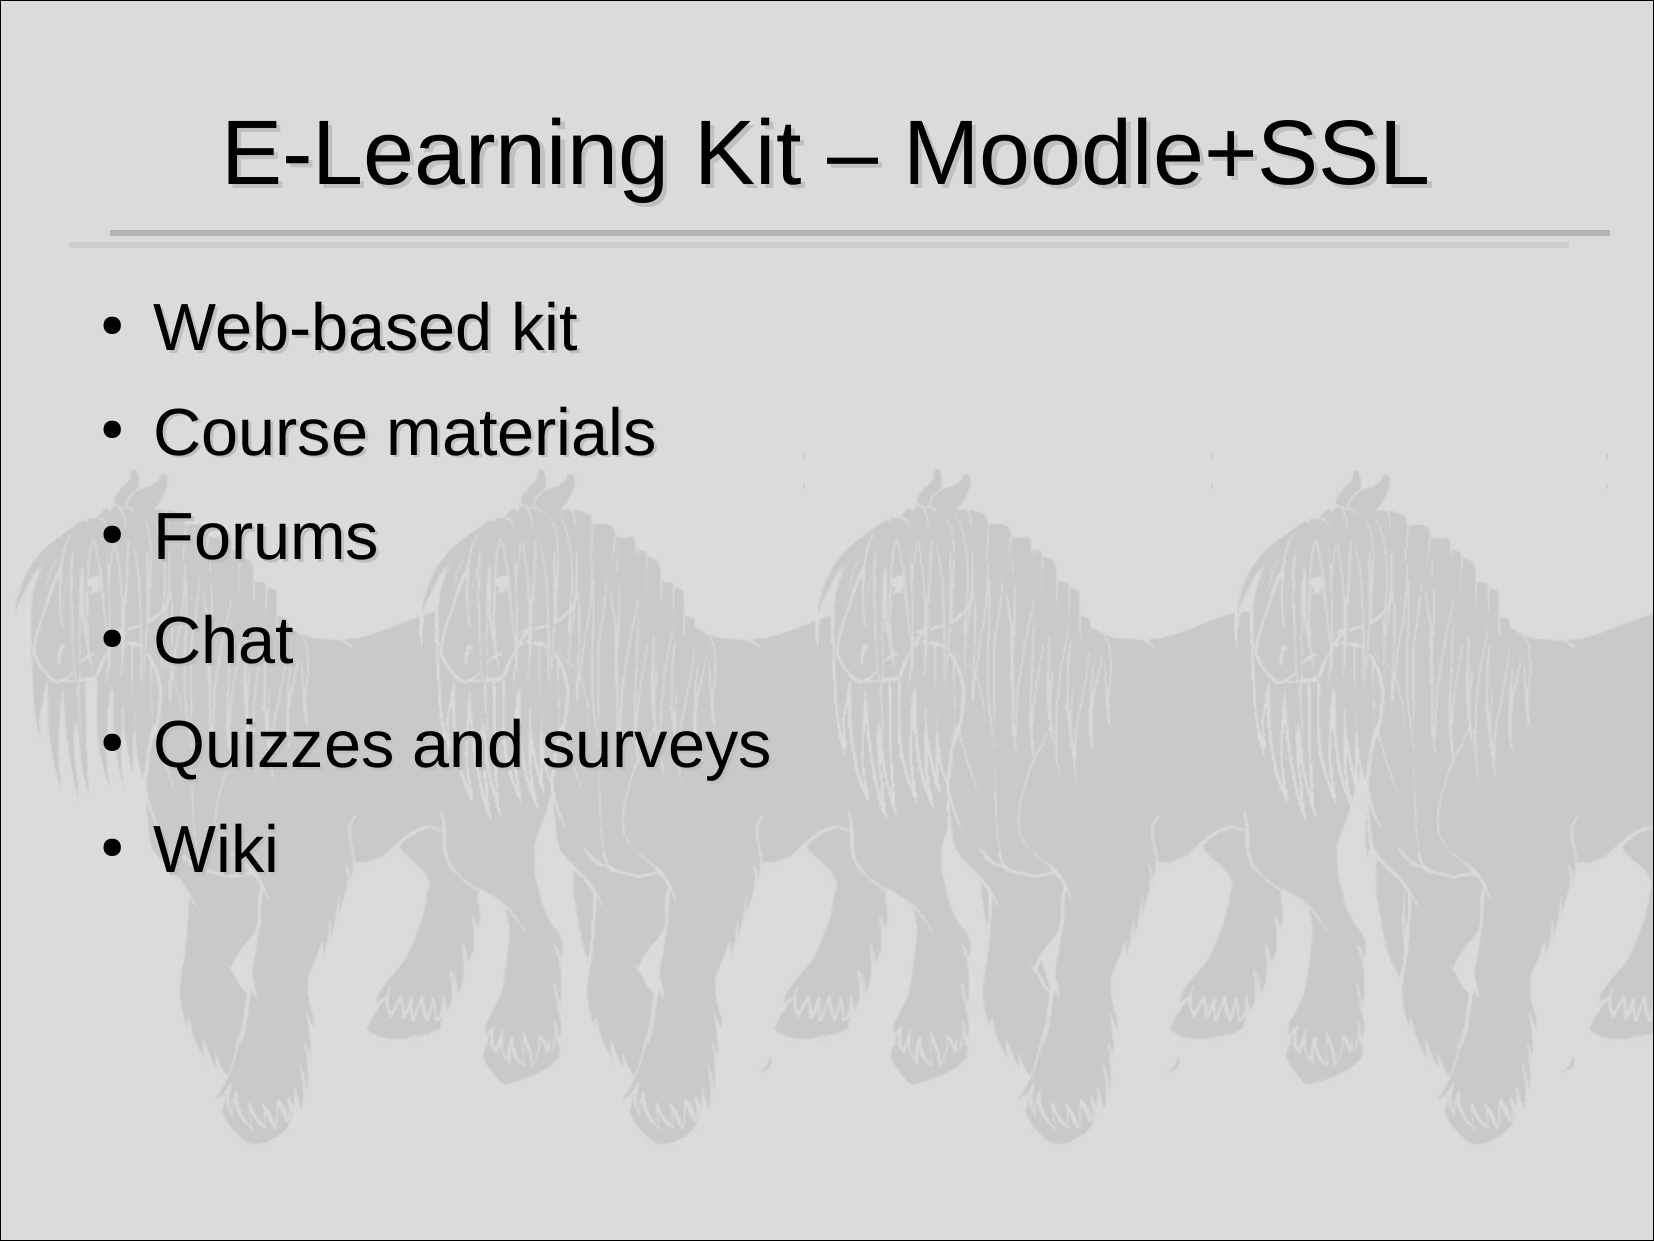

# E-Learning Kit – Moodle+SSL
Web-based kit
Course materials
Forums
Chat
Quizzes and surveys
Wiki